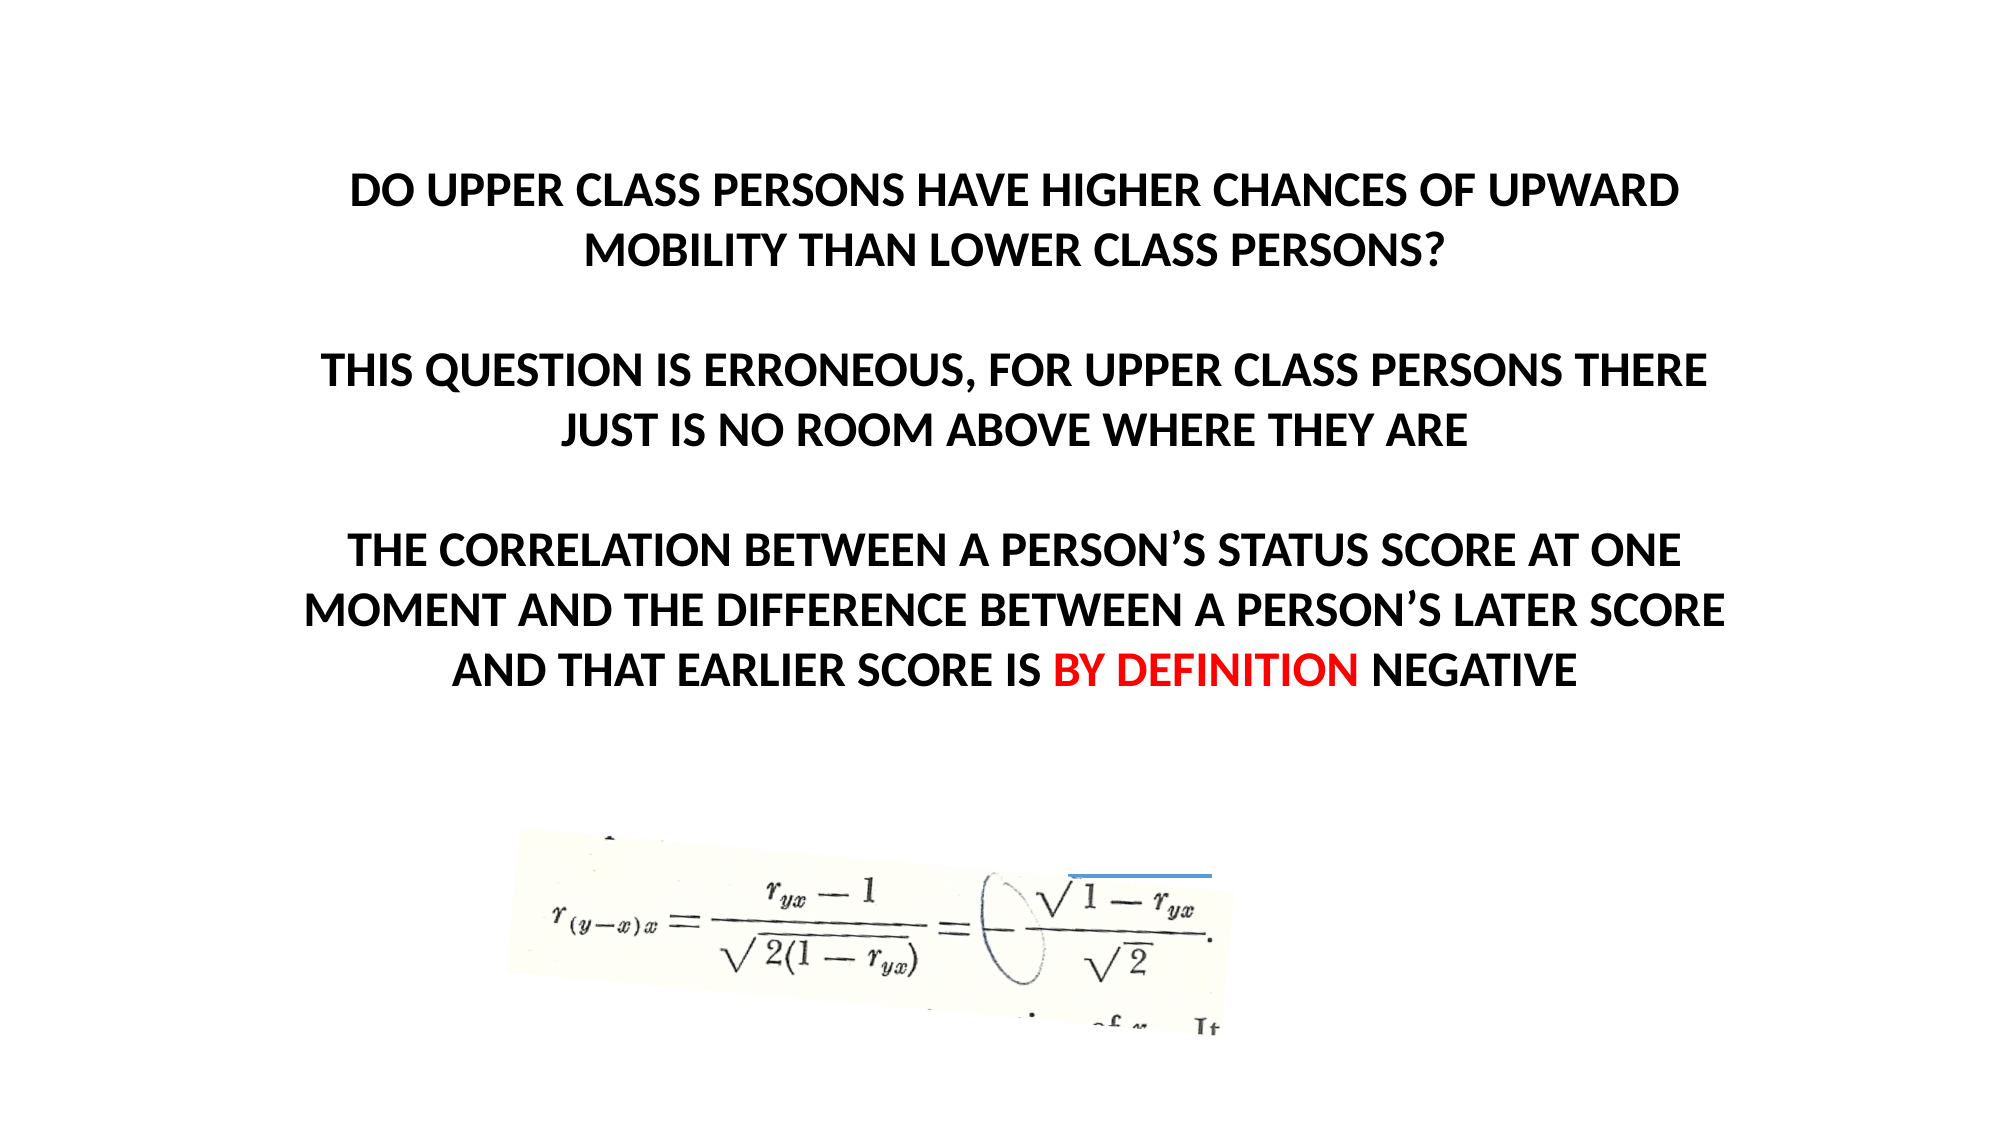

DO UPPER CLASS PERSONS HAVE HIGHER CHANCES OF UPWARD MOBILITY THAN LOWER CLASS PERSONS?
THIS QUESTION IS ERRONEOUS, FOR UPPER CLASS PERSONS THERE JUST IS NO ROOM ABOVE WHERE THEY ARE
THE CORRELATION BETWEEN A PERSON’S STATUS SCORE AT ONE MOMENT AND THE DIFFERENCE BETWEEN A PERSON’S LATER SCORE AND THAT EARLIER SCORE IS BY DEFINITION NEGATIVE